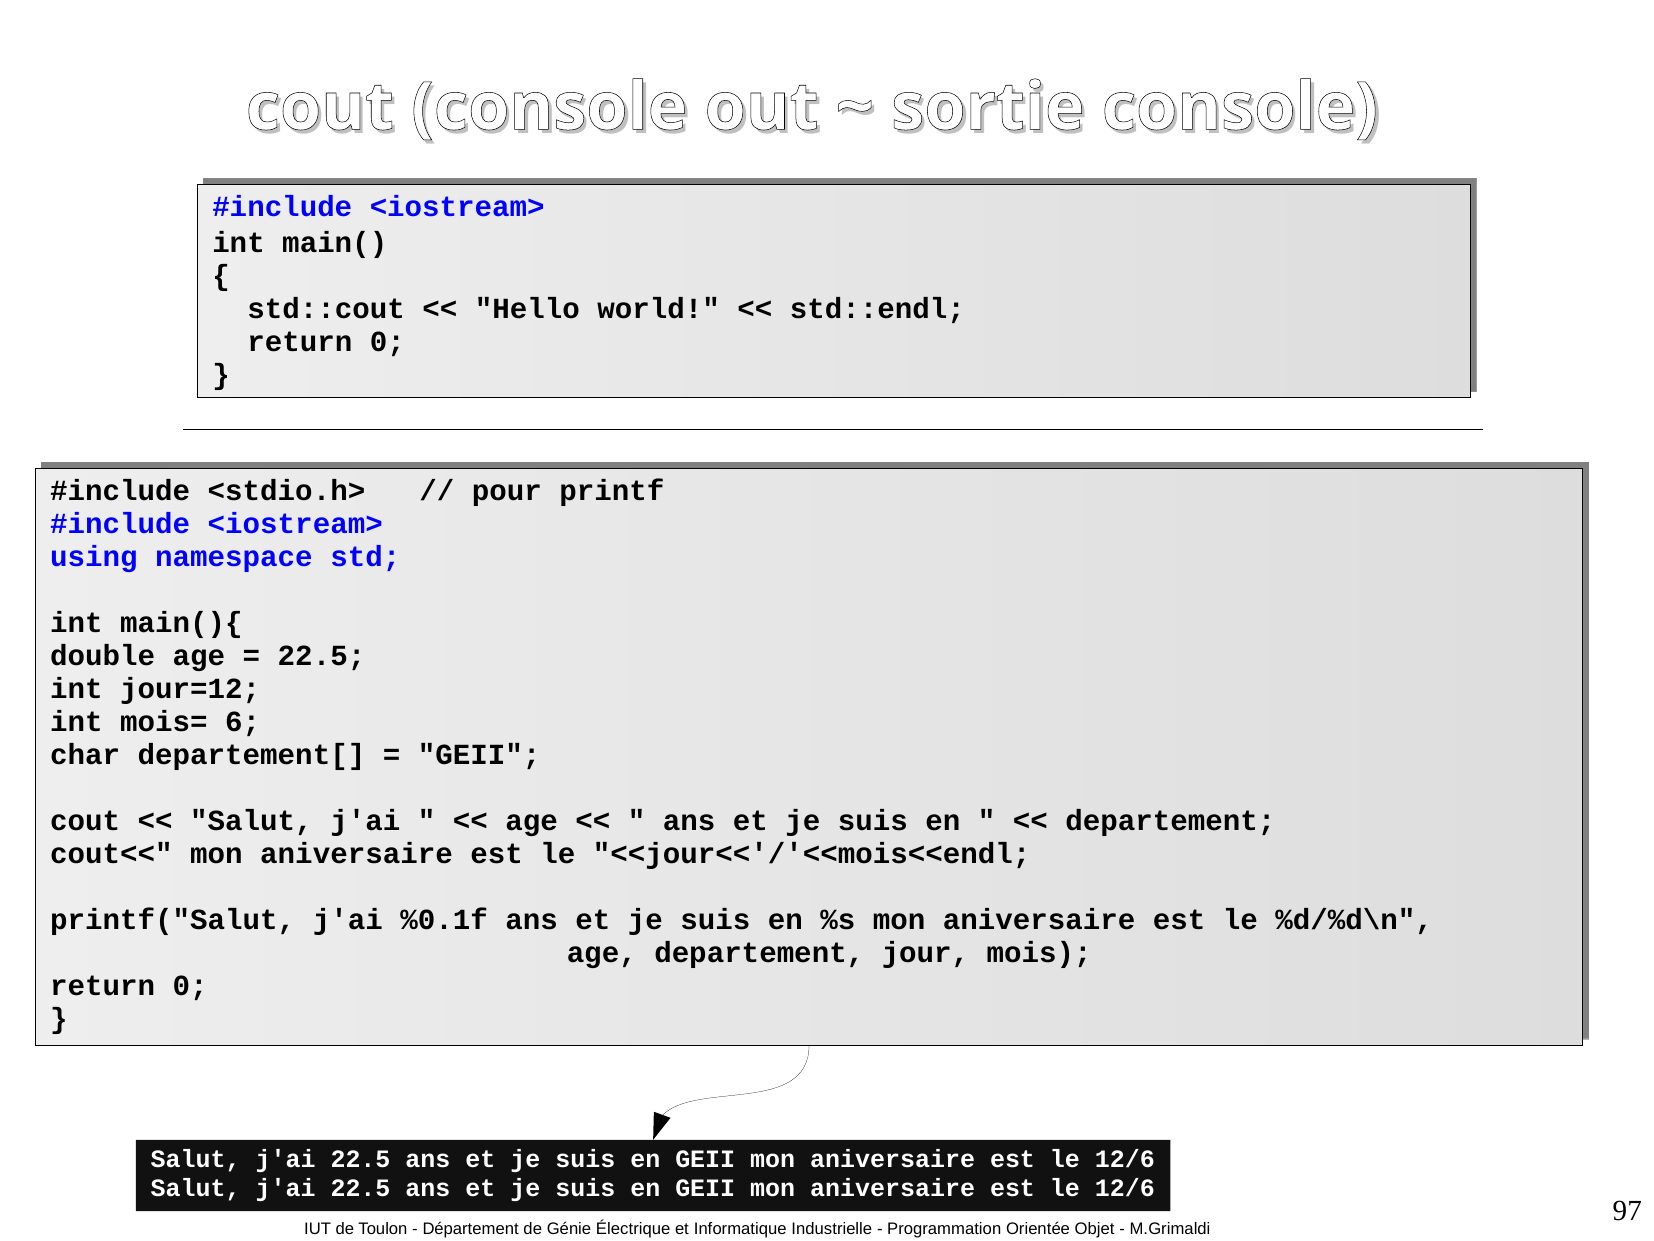

# cout (console out ~ sortie console)
#include <iostream>
int main()‏
{
 std::cout << "Hello world!" << std::endl;
 return 0;
}
#include <stdio.h>	// pour printf
#include <iostream>
using namespace std;
int main(){
double age = 22.5;
int jour=12;
int mois= 6;
char departement[] = "GEII";
cout << "Salut, j'ai " << age << " ans et je suis en " << departement;
cout<<" mon aniversaire est le "<<jour<<'/'<<mois<<endl;
printf("Salut, j'ai %0.1f ans et je suis en %s mon aniversaire est le %d/%d\n",
							age, departement, jour, mois);
return 0;
}
Salut, j'ai 22.5 ans et je suis en GEII mon aniversaire est le 12/6
Salut, j'ai 22.5 ans et je suis en GEII mon aniversaire est le 12/6